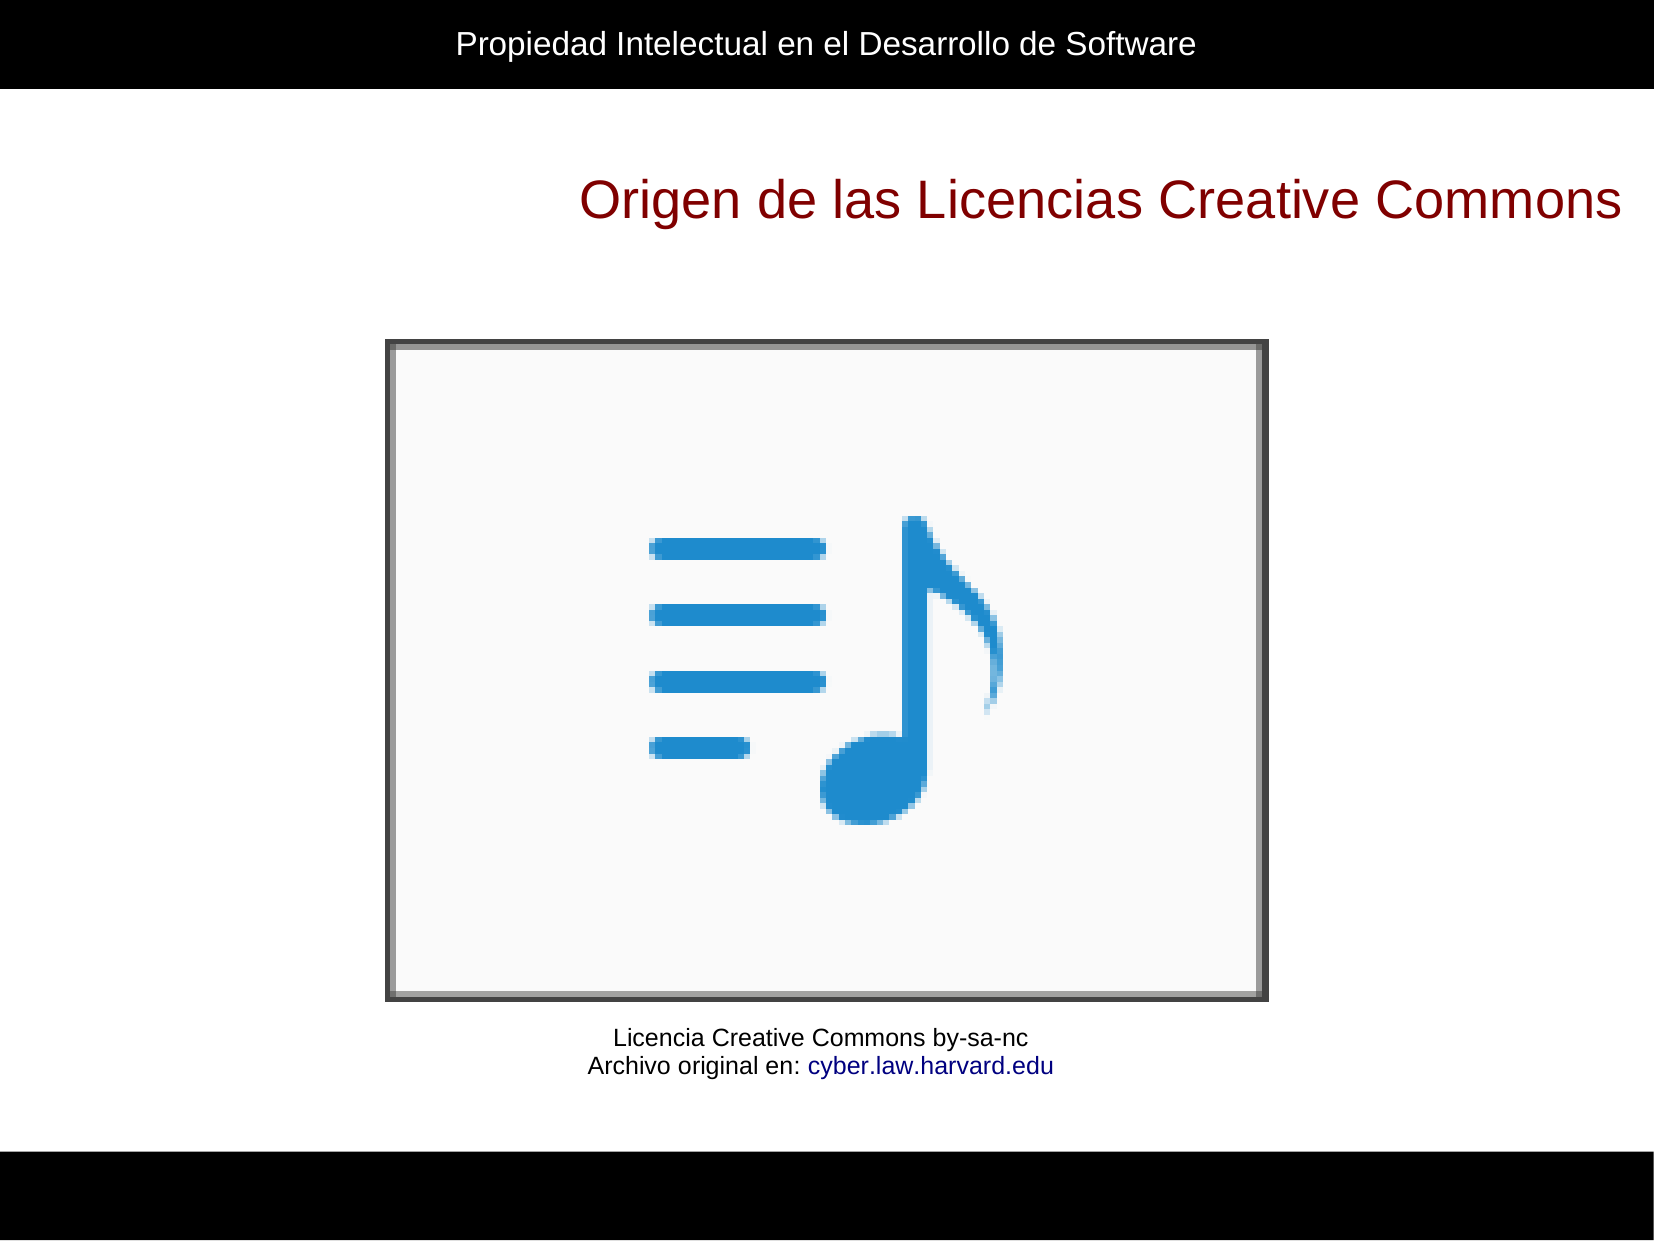

# Origen de las Licencias Creative Commons
Licencia Creative Commons by-sa-nc
Archivo original en: cyber.law.harvard.edu